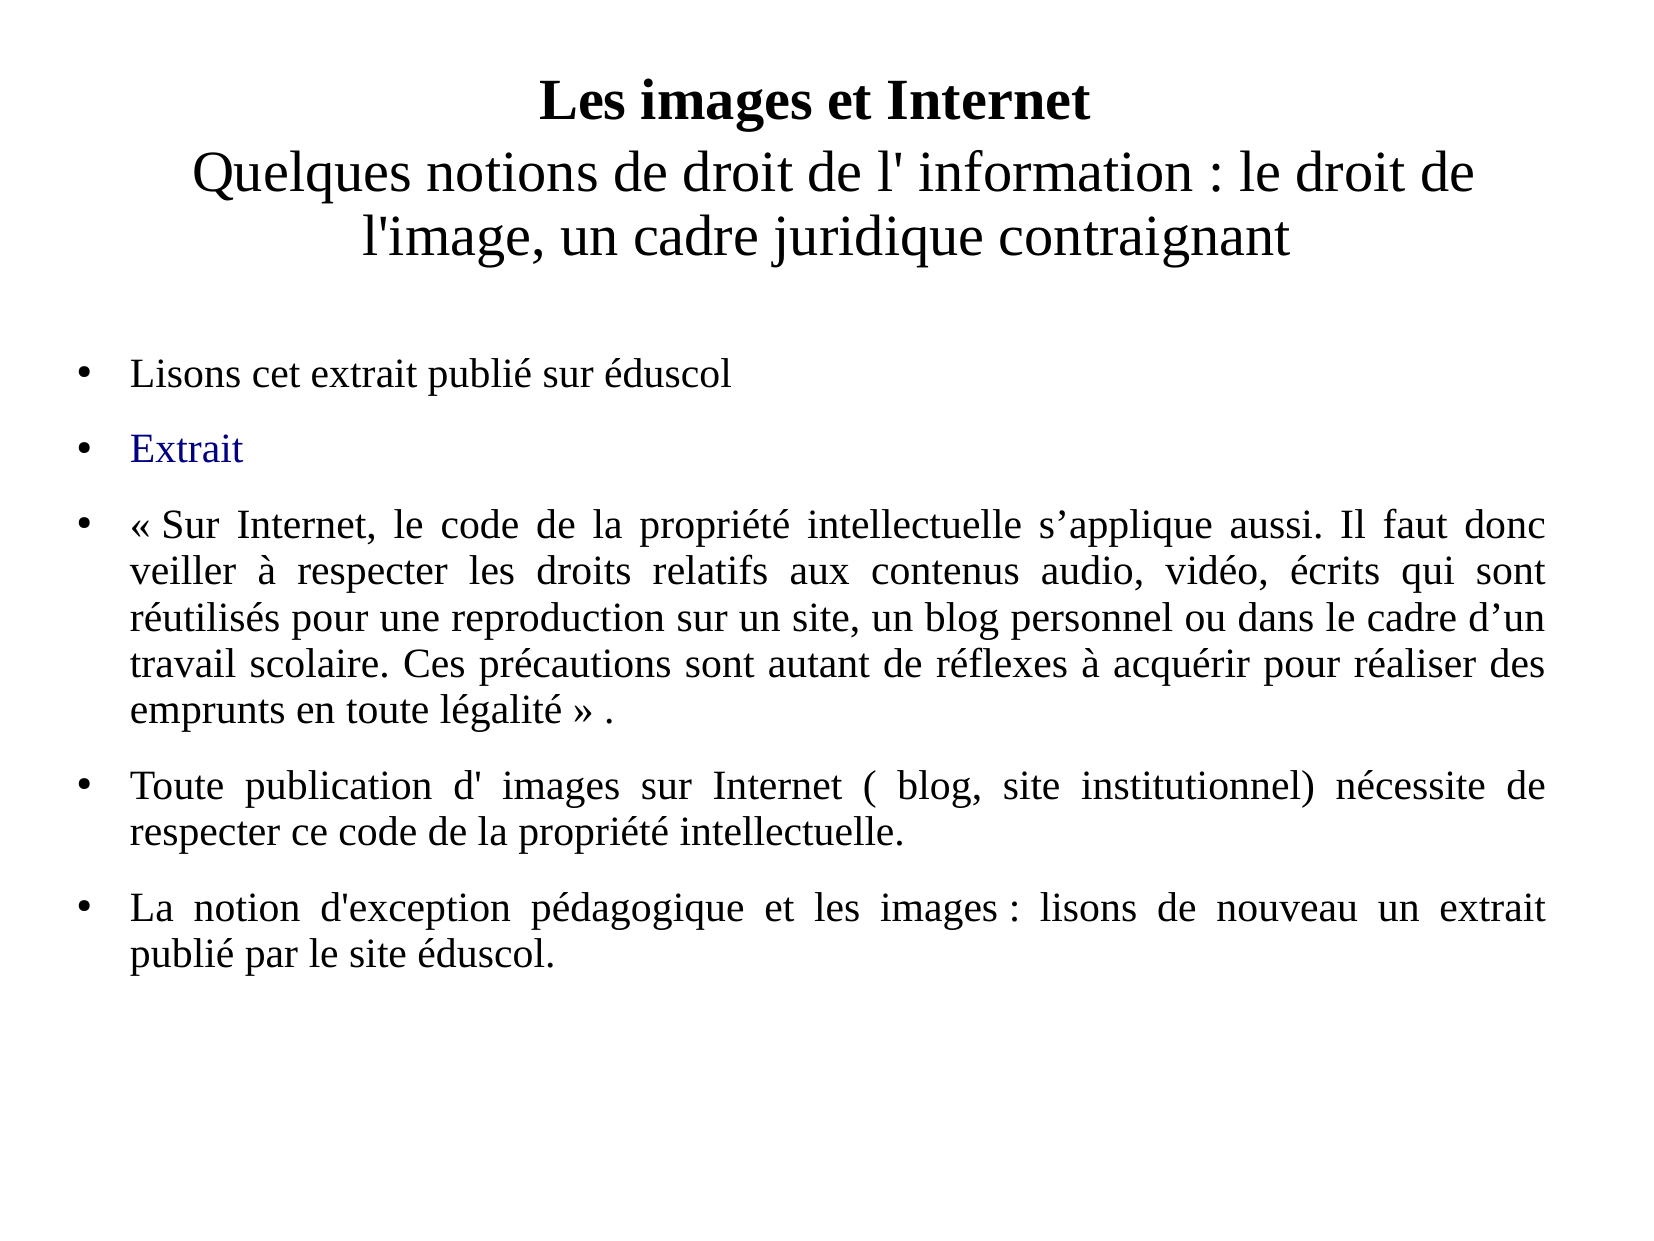

# Les images et Internet  Quelques notions de droit de l' information : le droit de l'image, un cadre juridique contraignant
Lisons cet extrait publié sur éduscol
Extrait
« Sur Internet, le code de la propriété intellectuelle s’applique aussi. Il faut donc veiller à respecter les droits relatifs aux contenus audio, vidéo, écrits qui sont réutilisés pour une reproduction sur un site, un blog personnel ou dans le cadre d’un travail scolaire. Ces précautions sont autant de réflexes à acquérir pour réaliser des emprunts en toute légalité » .
Toute publication d' images sur Internet ( blog, site institutionnel) nécessite de respecter ce code de la propriété intellectuelle.
La notion d'exception pédagogique et les images : lisons de nouveau un extrait publié par le site éduscol.